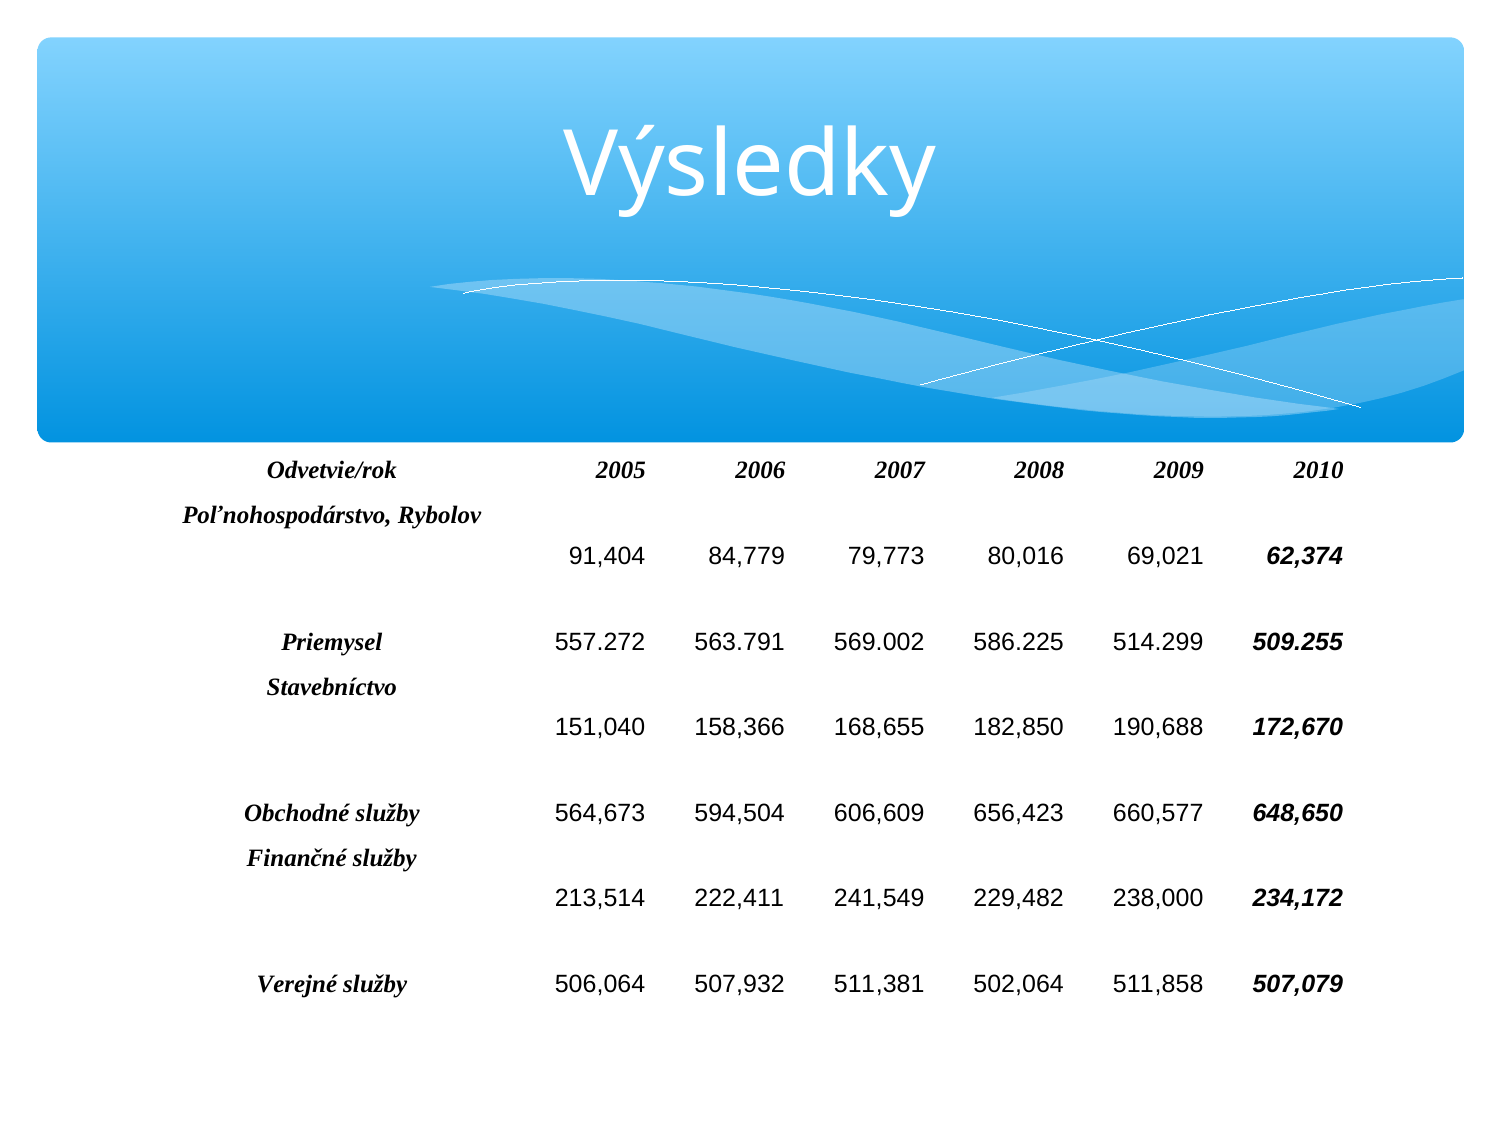

# Výsledky
| Odvetvie/rok | 2005 | 2006 | 2007 | 2008 | 2009 | 2010 |
| --- | --- | --- | --- | --- | --- | --- |
| Poľnohospodárstvo, Rybolov | 91,404 | 84,779 | 79,773 | 80,016 | 69,021 | 62,374 |
| Priemysel | 557.272 | 563.791 | 569.002 | 586.225 | 514.299 | 509.255 |
| Stavebníctvo | 151,040 | 158,366 | 168,655 | 182,850 | 190,688 | 172,670 |
| Obchodné služby | 564,673 | 594,504 | 606,609 | 656,423 | 660,577 | 648,650 |
| Finančné služby | 213,514 | 222,411 | 241,549 | 229,482 | 238,000 | 234,172 |
| Verejné služby | 506,064 | 507,932 | 511,381 | 502,064 | 511,858 | 507,079 |